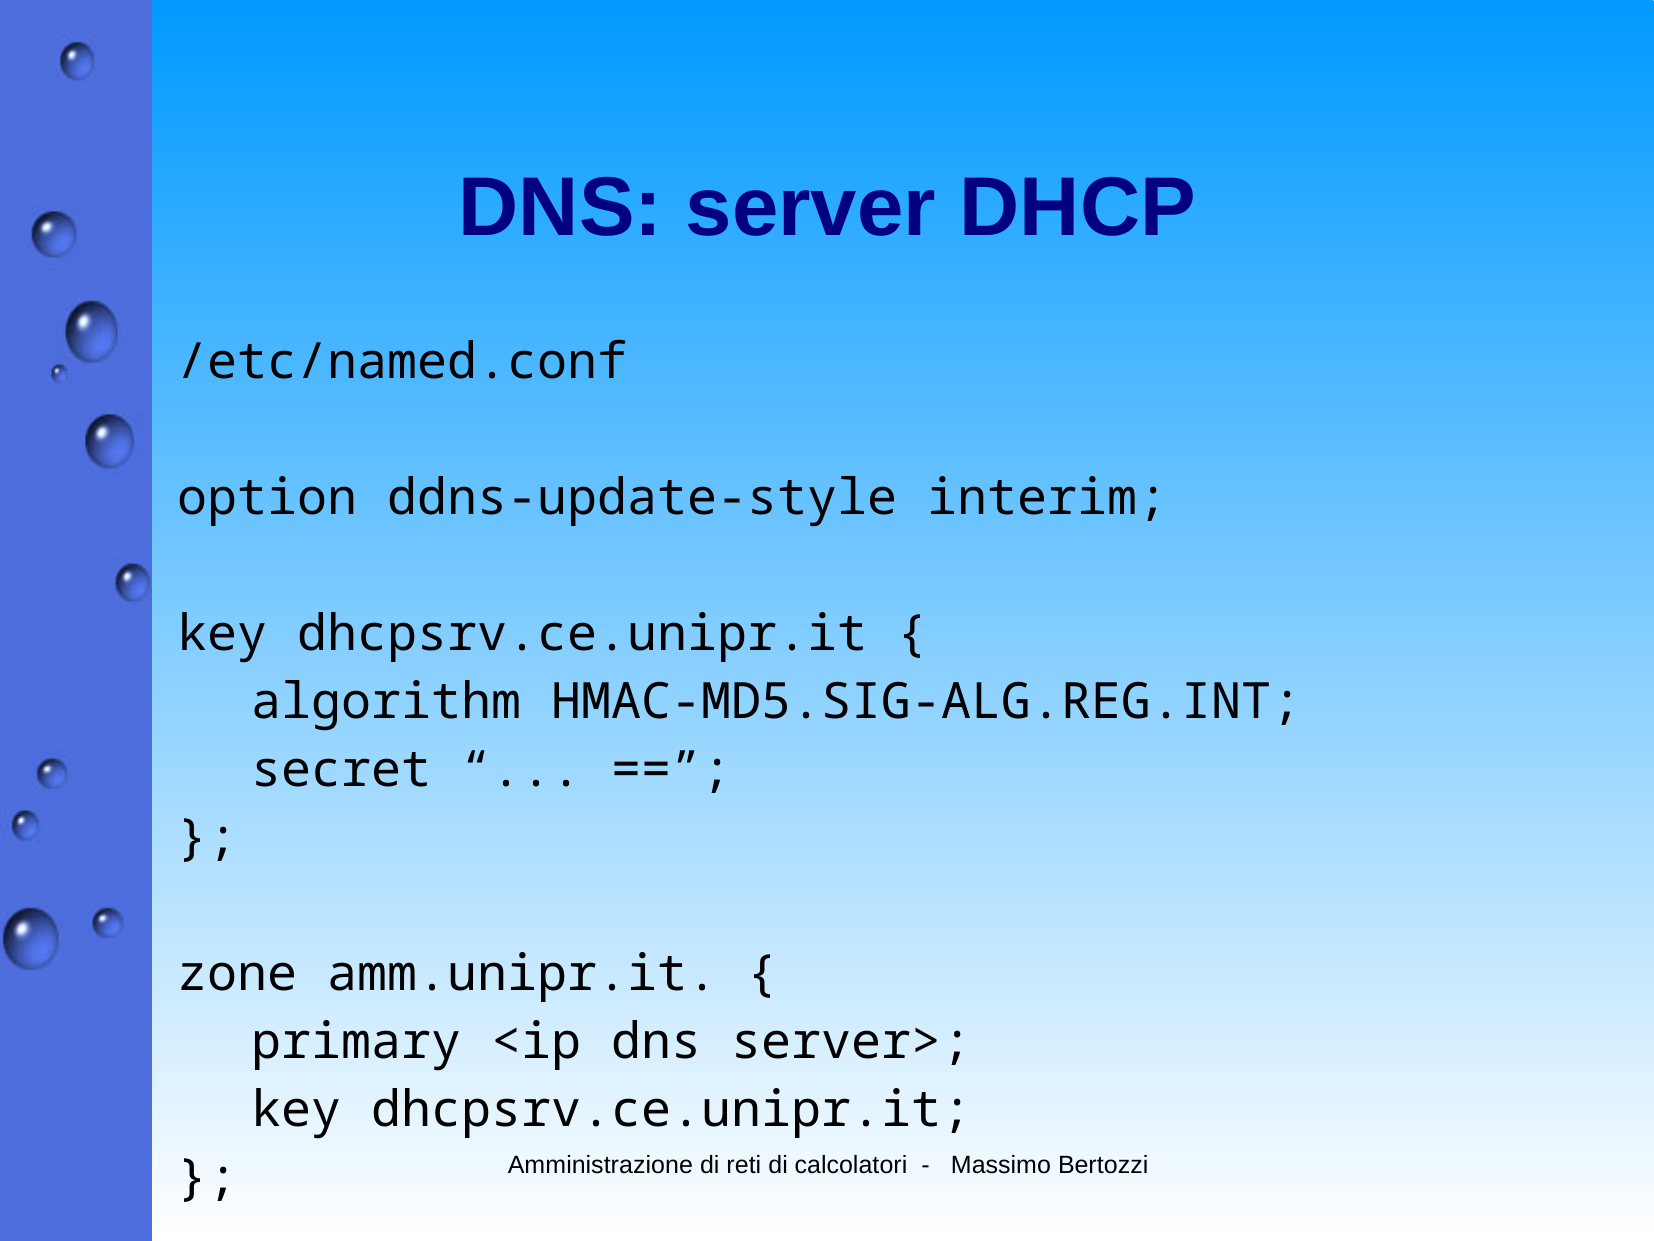

# DNS: server DHCP
/etc/named.conf
option ddns-update-style interim;
key dhcpsrv.ce.unipr.it {
	algorithm HMAC-MD5.SIG-ALG.REG.INT; 	secret “... ==”;
};
zone amm.unipr.it. {
	primary <ip dns server>;
	key dhcpsrv.ce.unipr.it;
};